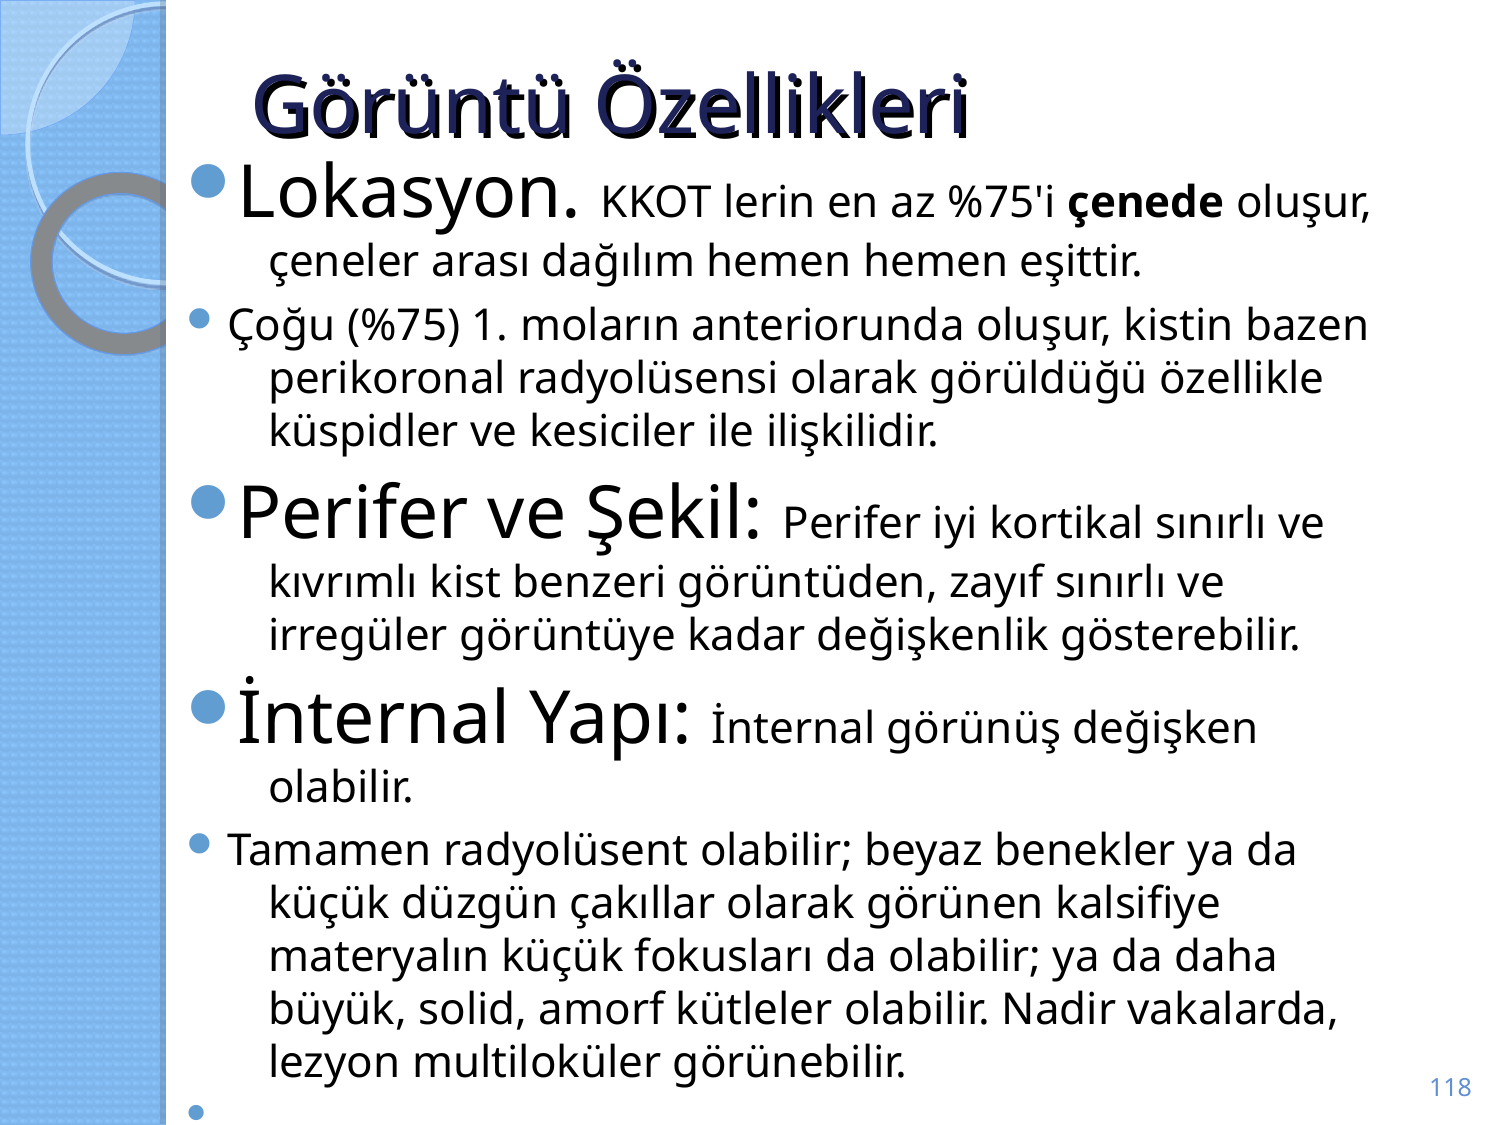

# Görüntü Özellikleri
Lokasyon. KKOT lerin en az %75'i çenede oluşur, çeneler arası dağılım hemen hemen eşittir.
Çoğu (%75) 1. moların anteriorunda oluşur, kistin bazen perikoronal radyolüsensi olarak görüldüğü özellikle küspidler ve kesiciler ile ilişkilidir.
Perifer ve Şekil: Perifer iyi kortikal sınırlı ve kıvrımlı kist benzeri görüntüden, zayıf sınırlı ve irregüler görüntüye kadar değişkenlik gösterebilir.
İnternal Yapı: İnternal görünüş değişken olabilir.
Tamamen radyolüsent olabilir; beyaz benekler ya da küçük düzgün çakıllar olarak görünen kalsifiye materyalın küçük fokusları da olabilir; ya da daha büyük, solid, amorf kütleler olabilir. Nadir vakalarda, lezyon multiloküler görünebilir.